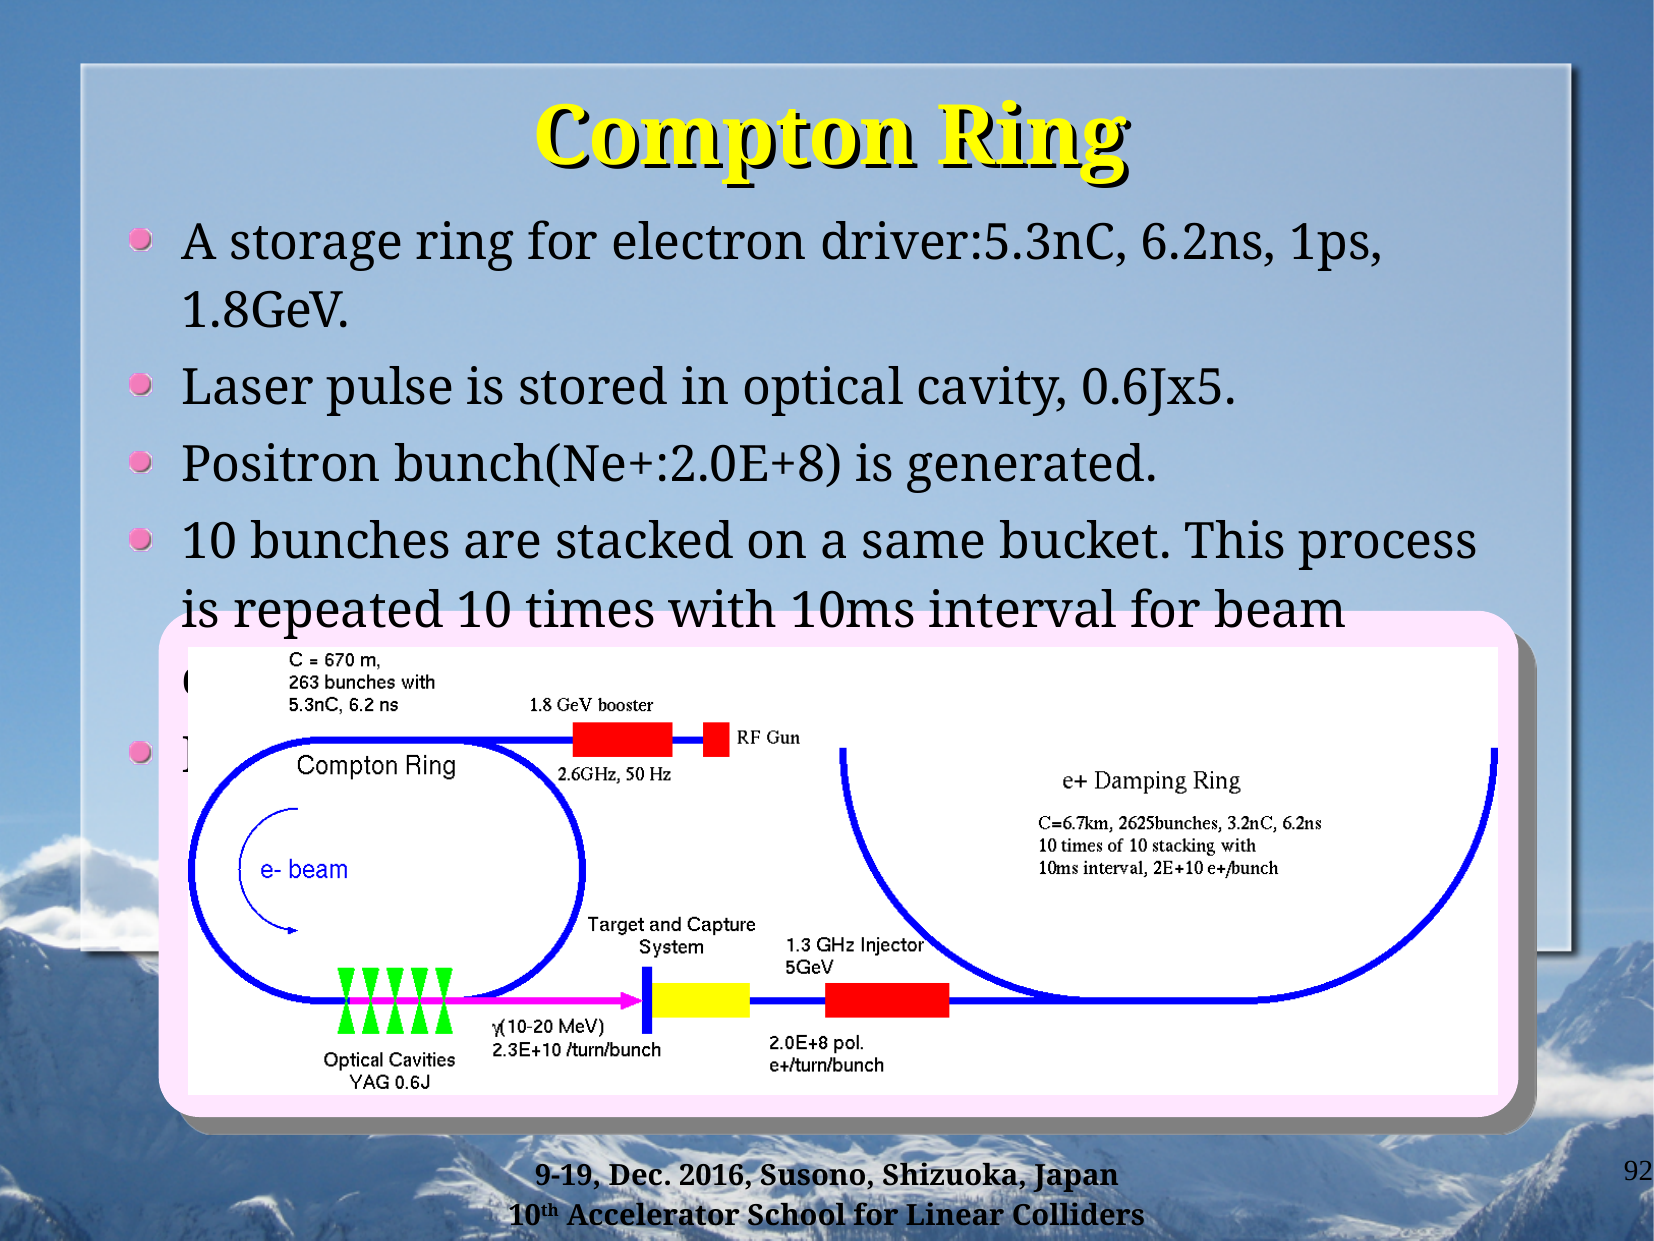

# Compton Ring
A storage ring for electron driver:5.3nC, 6.2ns, 1ps, 1.8GeV.
Laser pulse is stored in optical cavity, 0.6Jx5.
Positron bunch(Ne+:2.0E+8) is generated.
10 bunches are stacked on a same bucket. This process is repeated 10 times with 10ms interval for beam cooling.
Finally, Ne+:2E+10 is obtained.
92